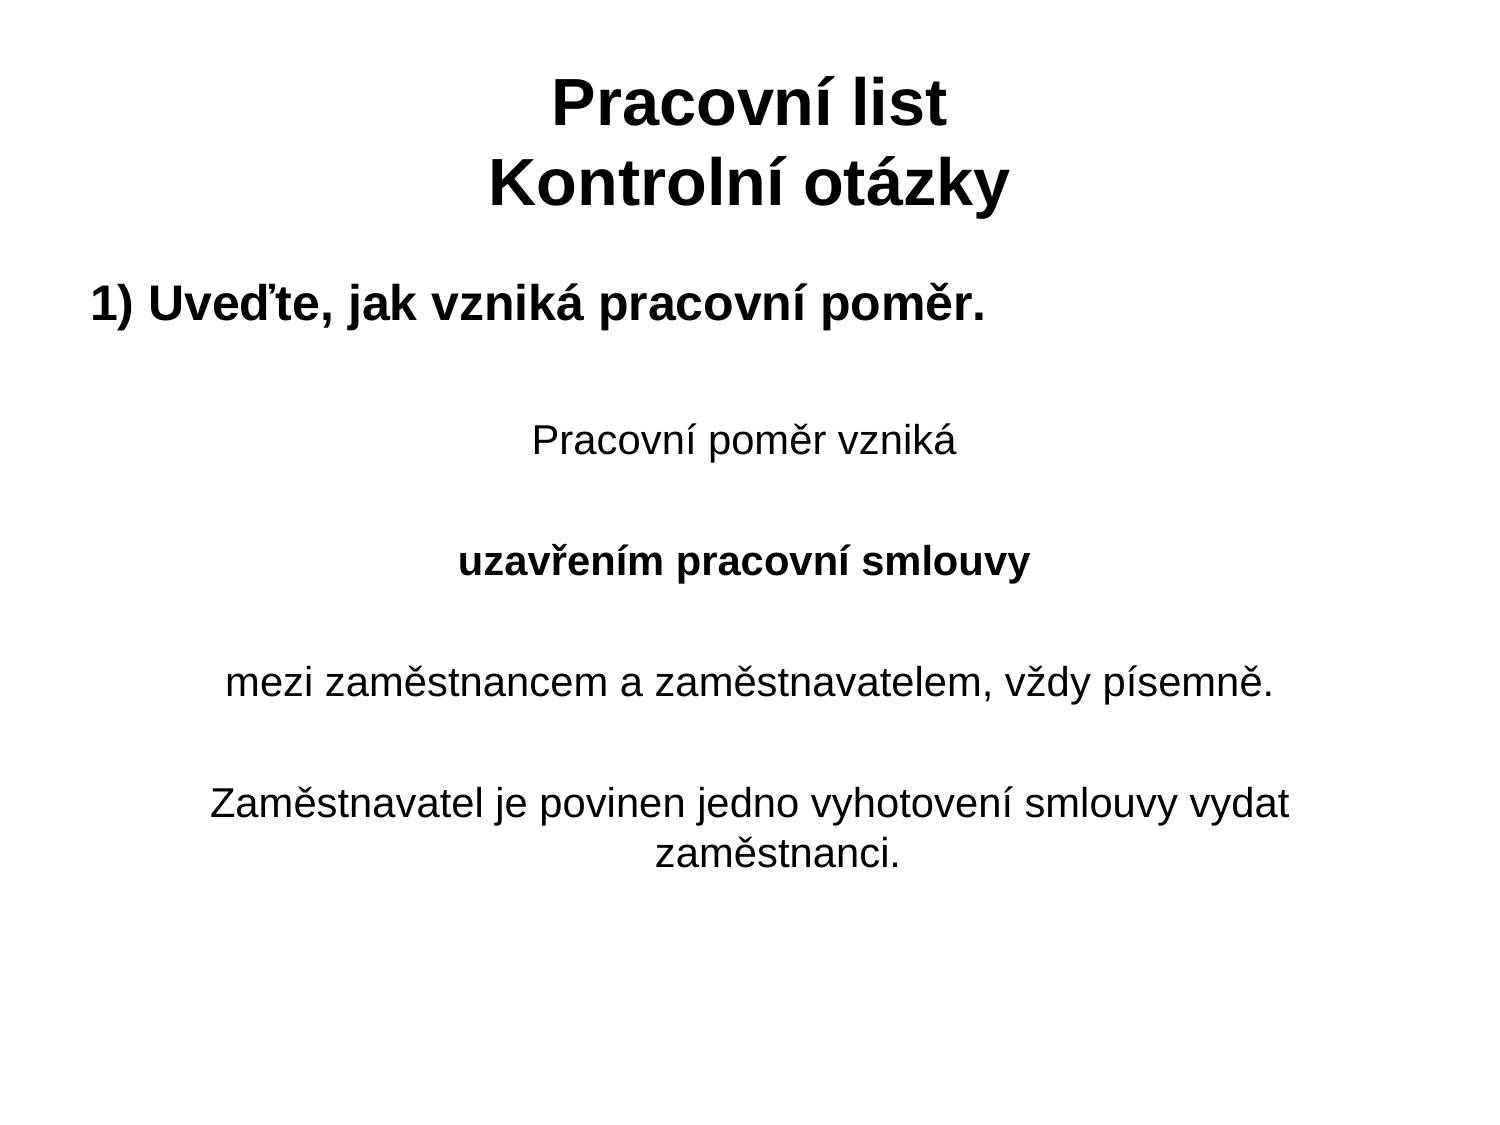

# Pracovní list Kontrolní otázky
1) Uveďte, jak vzniká pracovní poměr.
Pracovní poměr vzniká
uzavřením pracovní smlouvy
mezi zaměstnancem a zaměstnavatelem, vždy písemně.
Zaměstnavatel je povinen jedno vyhotovení smlouvy vydat zaměstnanci.